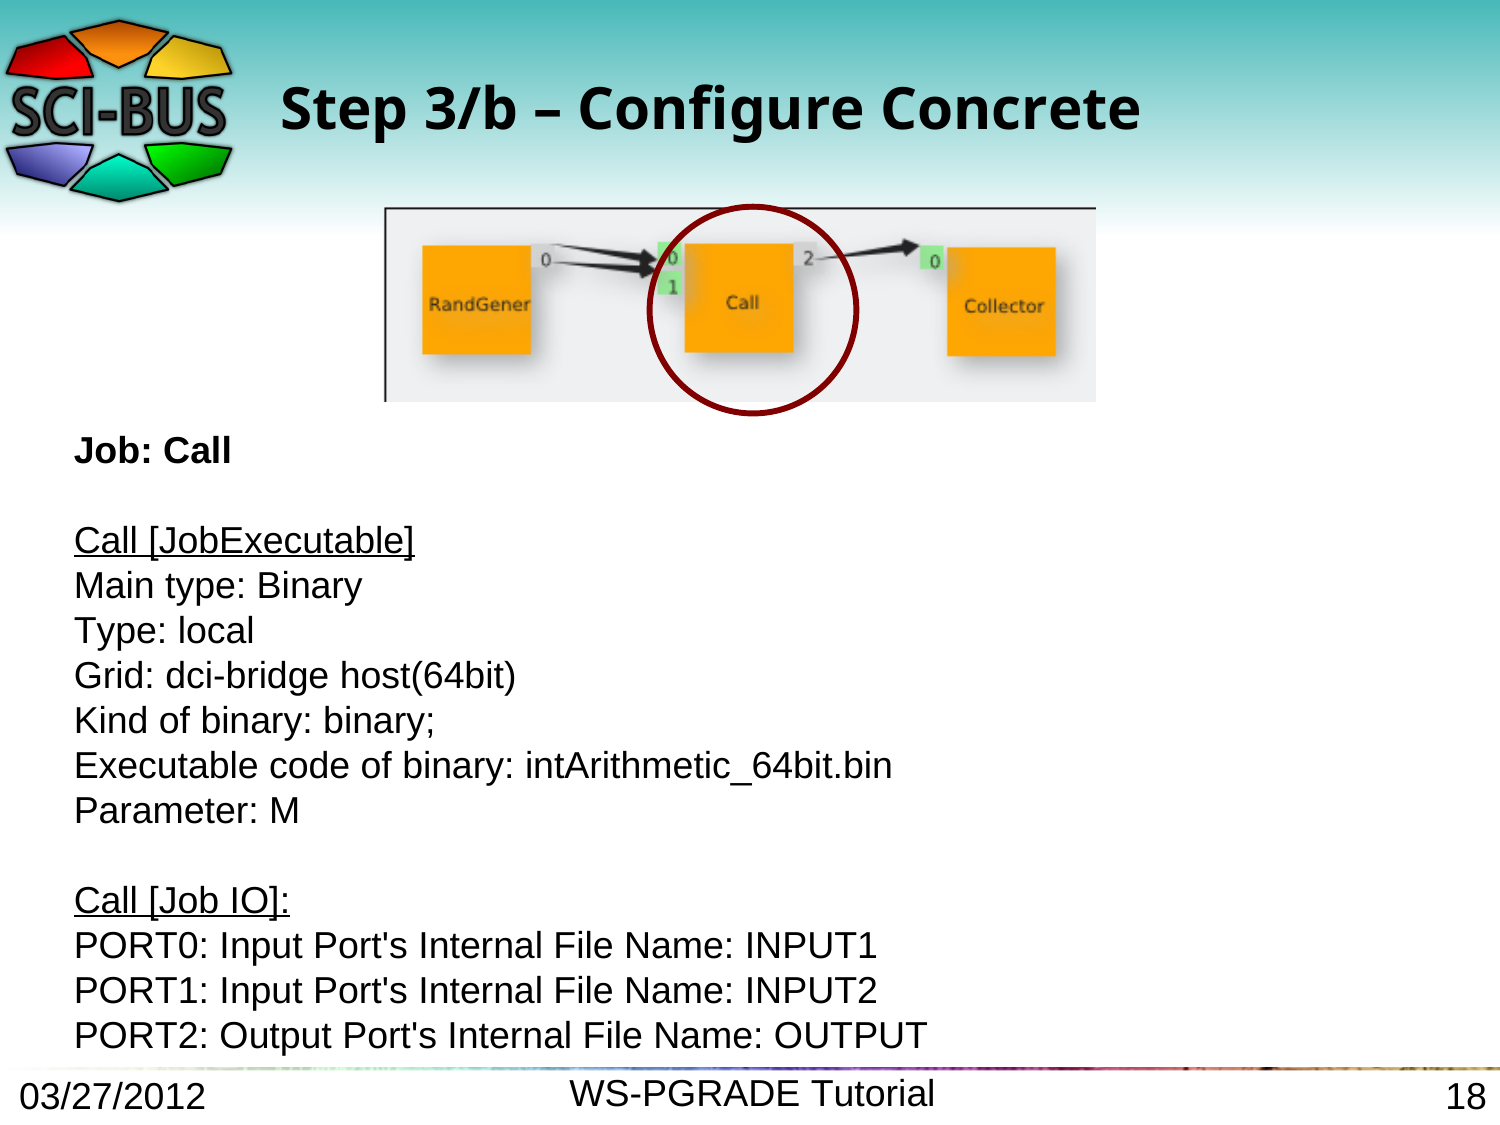

# Step 3/b – Configure Concrete
Job: Call
Call [JobExecutable]
Main type: Binary
Type: local
Grid: dci-bridge host(64bit)
Kind of binary: binary;
Executable code of binary: intArithmetic_64bit.bin
Parameter: M
Call [Job IO]:
PORT0: Input Port's Internal File Name: INPUT1
PORT1: Input Port's Internal File Name: INPUT2
PORT2: Output Port's Internal File Name: OUTPUT
Footer
5/29/2006
18